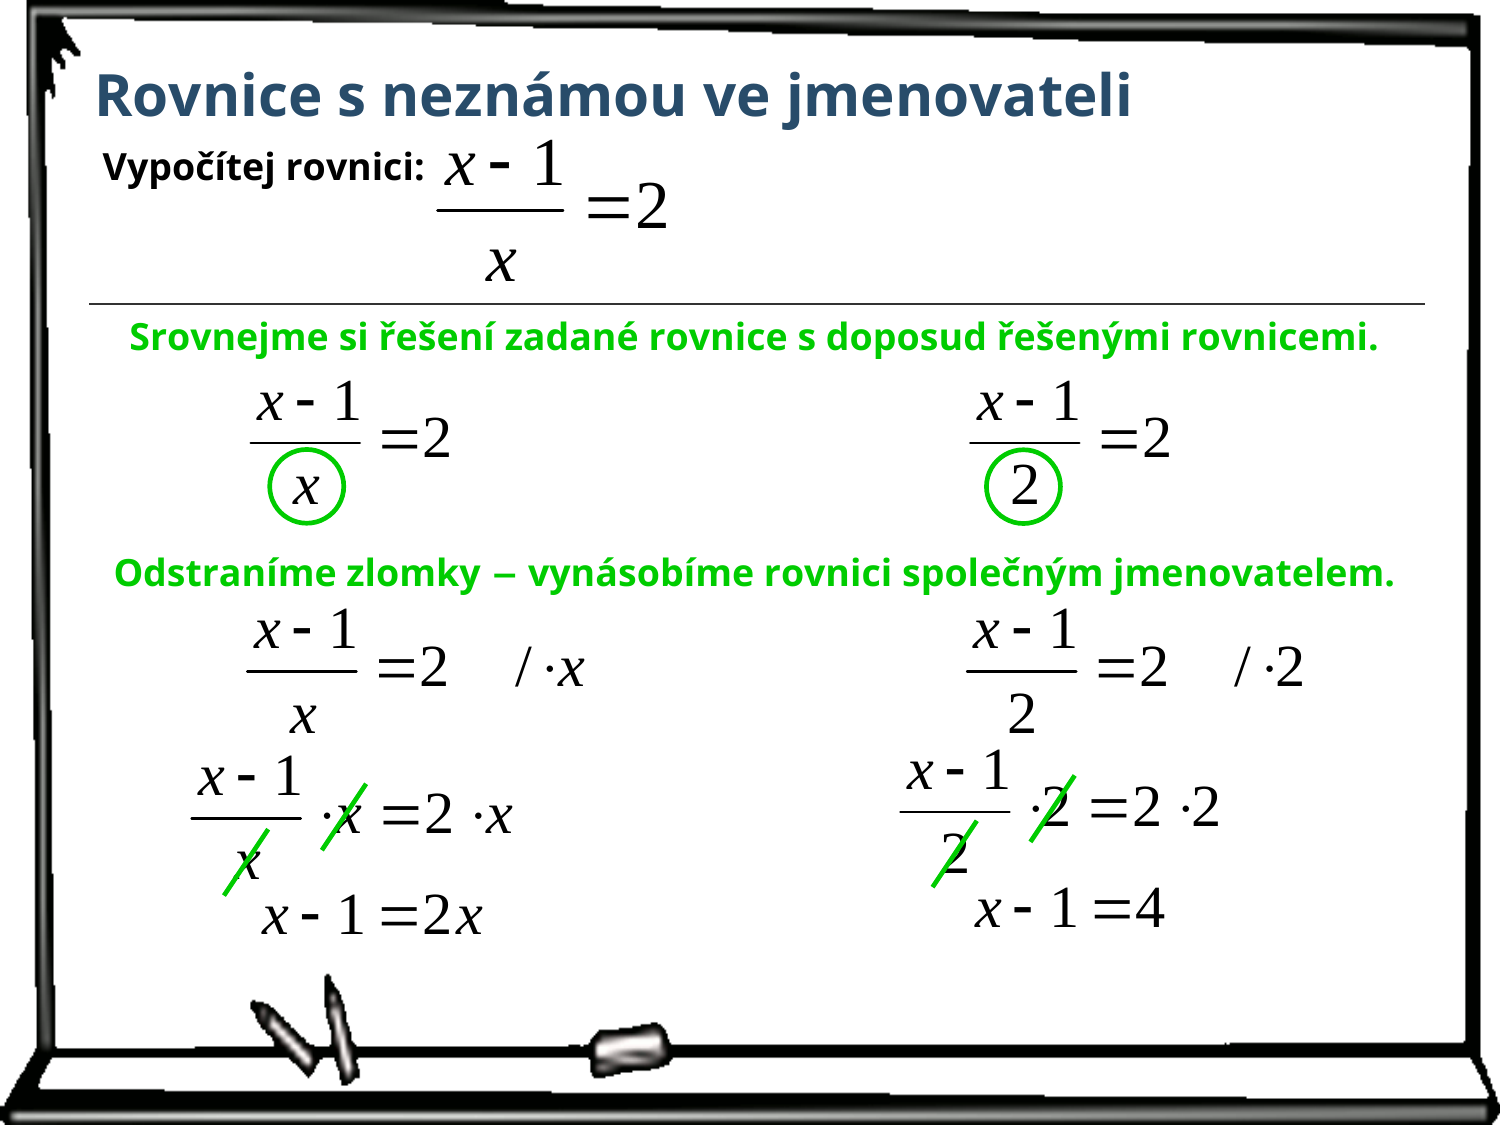

Rovnice s neznámou ve jmenovateli
Vypočítej rovnici:
Srovnejme si řešení zadané rovnice s doposud řešenými rovnicemi.
Odstraníme zlomky − vynásobíme rovnici společným jmenovatelem.